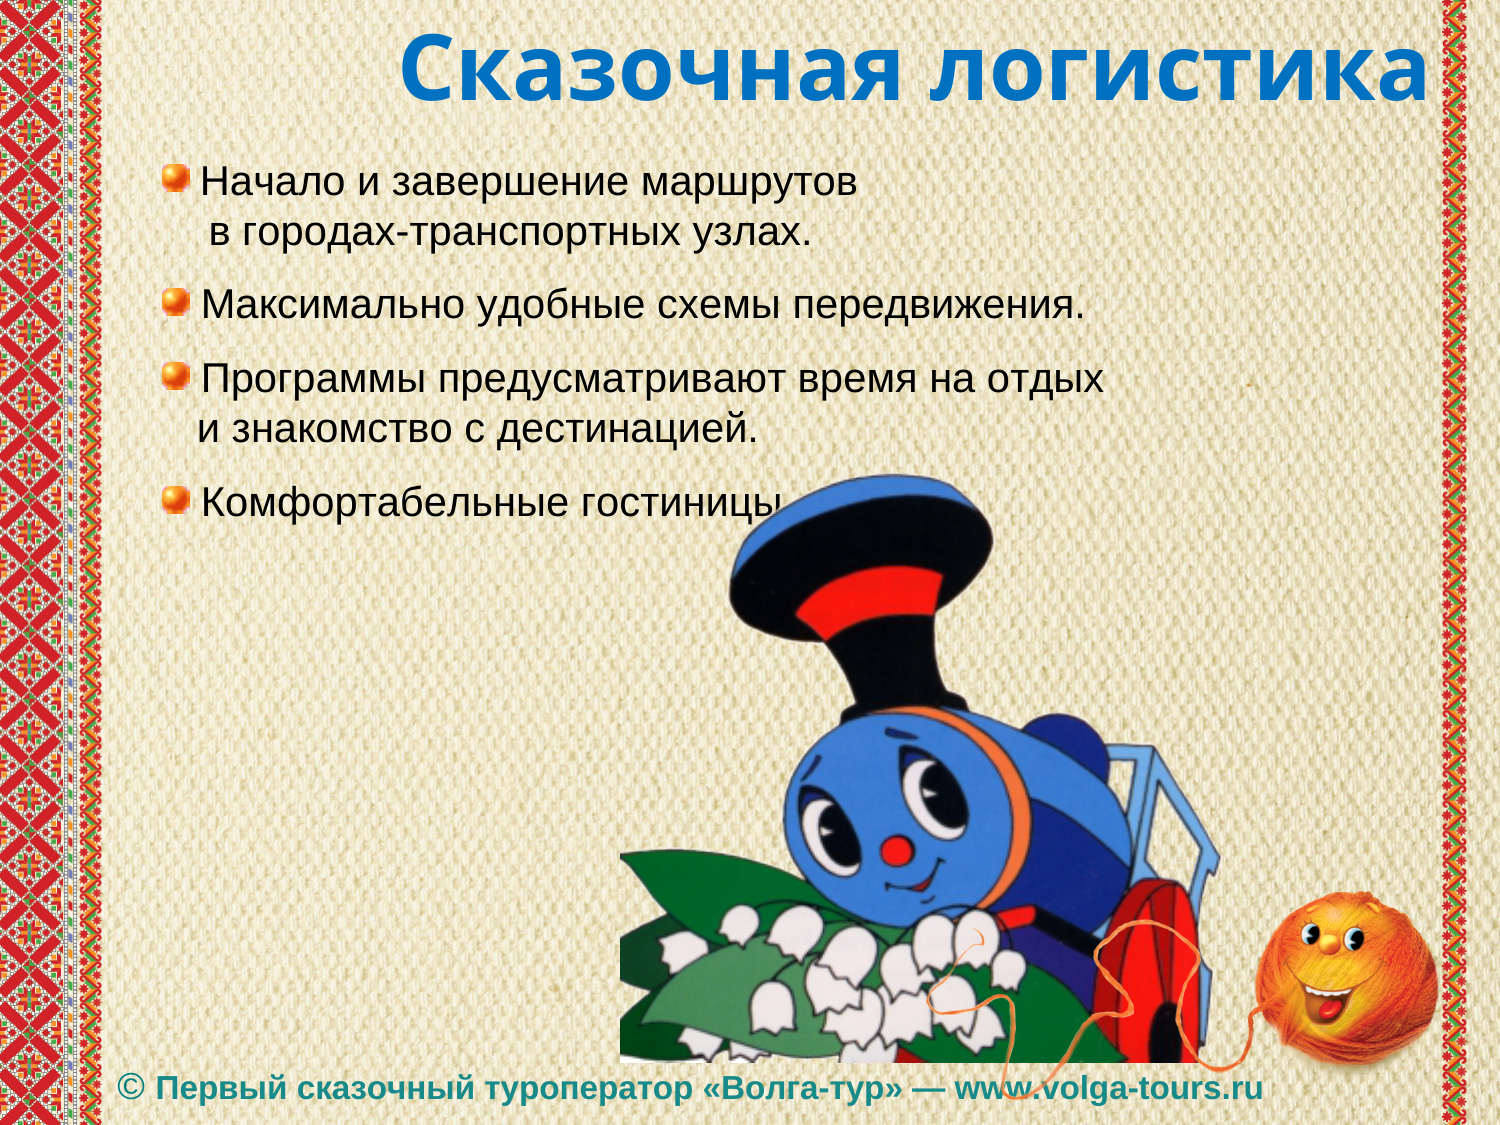

Сказочная логистика
 Начало и завершение маршрутов
 в городах-транспортных узлах.
 Максимально удобные схемы передвижения.
 Программы предусматривают время на отдых
 и знакомство с дестинацией.
 Комфортабельные гостиницы
© Первый сказочный туроператор «Волга-тур» — www.volga-tours.ru